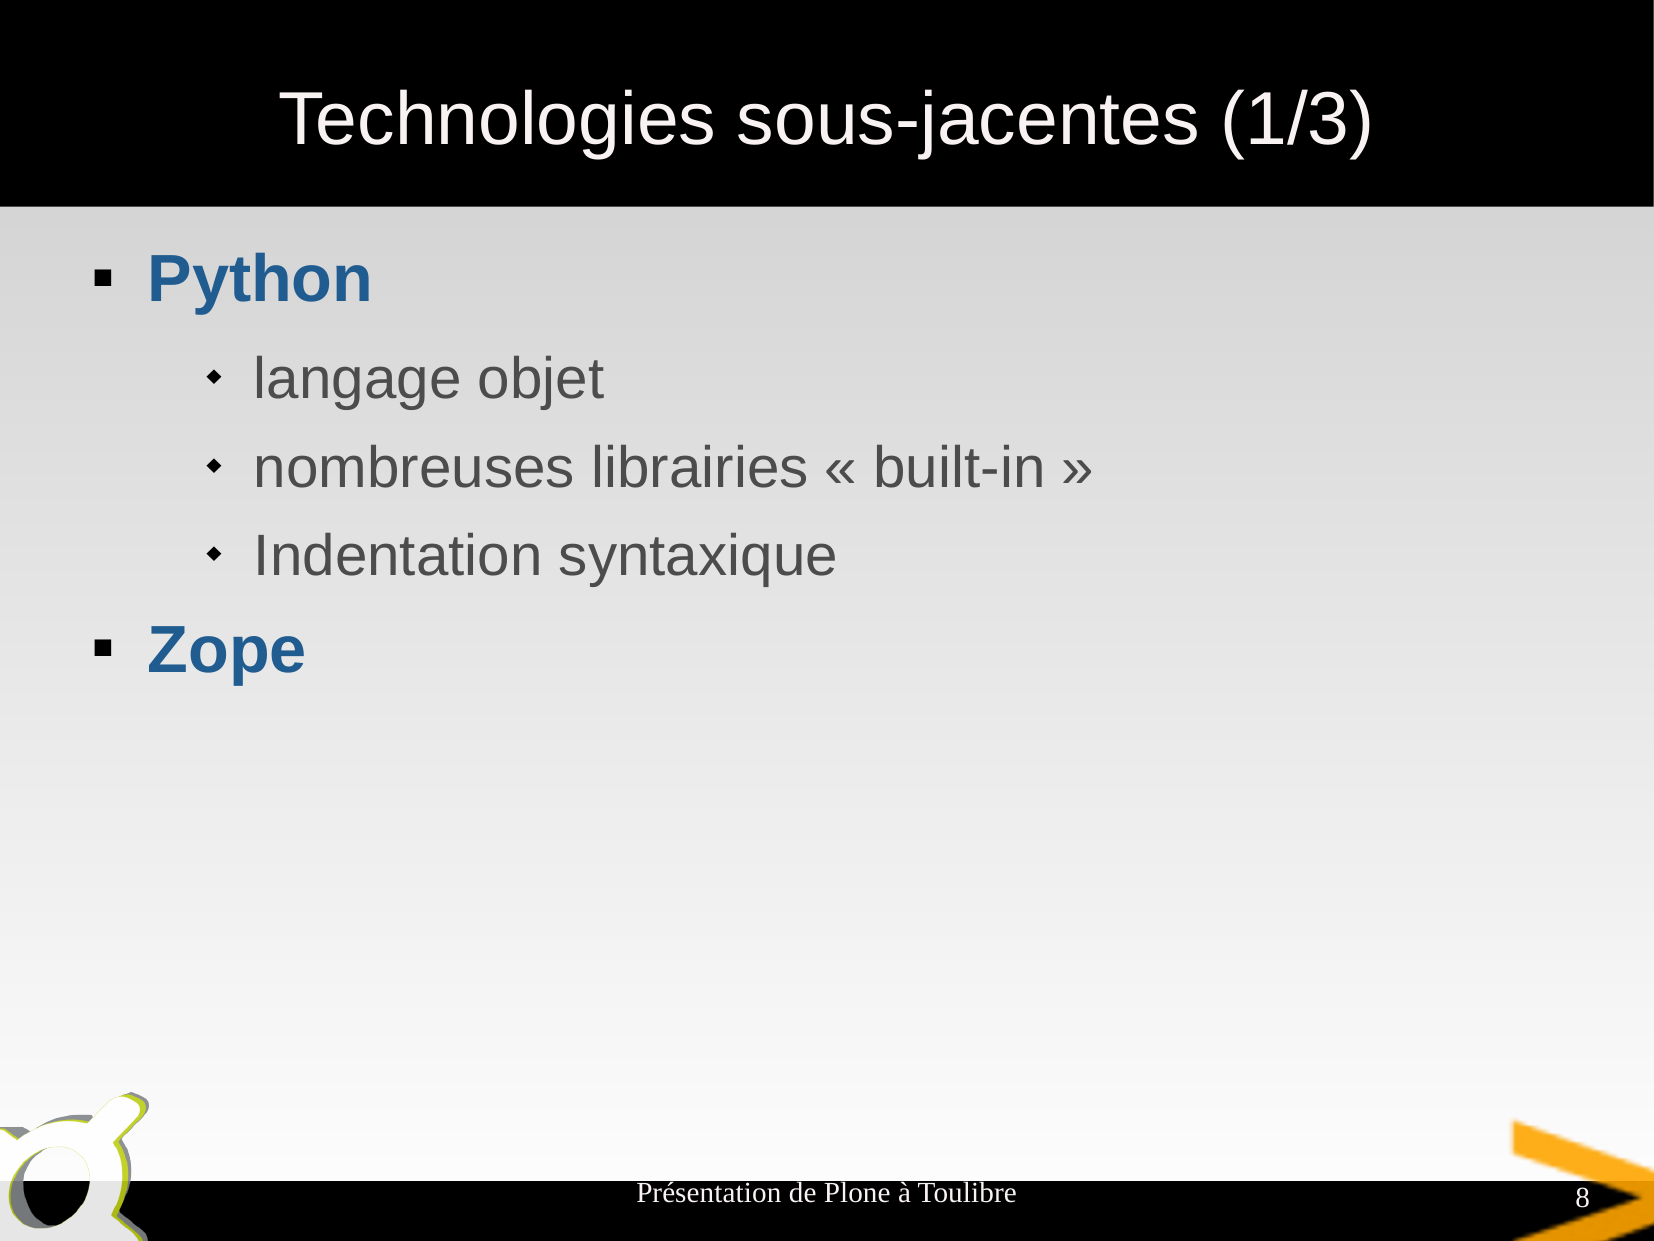

# Technologies sous-jacentes (1/3)
Python
langage objet
nombreuses librairies « built-in »
Indentation syntaxique
Zope
Présentation de Plone à Toulibre
8